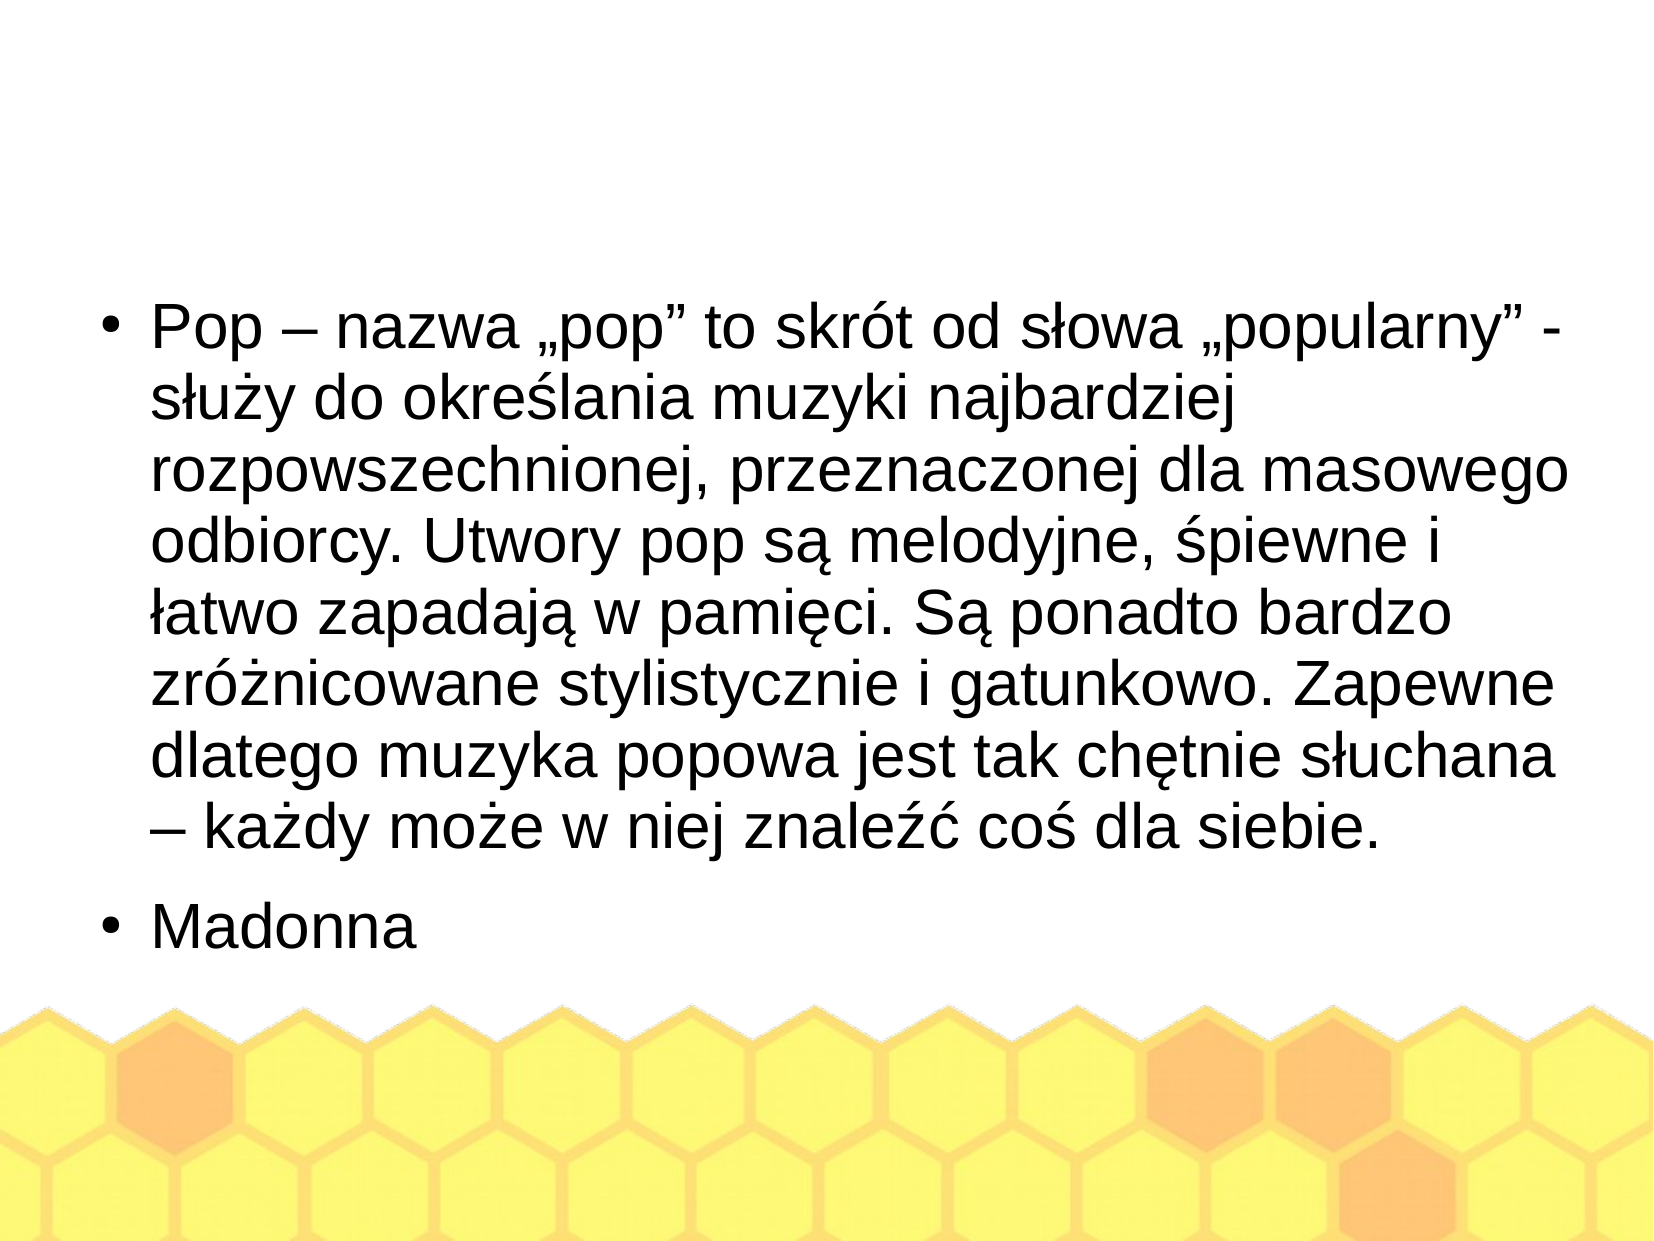

#
Pop – nazwa „pop” to skrót od słowa „popularny” - służy do określania muzyki najbardziej rozpowszechnionej, przeznaczonej dla masowego odbiorcy. Utwory pop są melodyjne, śpiewne i łatwo zapadają w pamięci. Są ponadto bardzo zróżnicowane stylistycznie i gatunkowo. Zapewne dlatego muzyka popowa jest tak chętnie słuchana – każdy może w niej znaleźć coś dla siebie.
Madonna